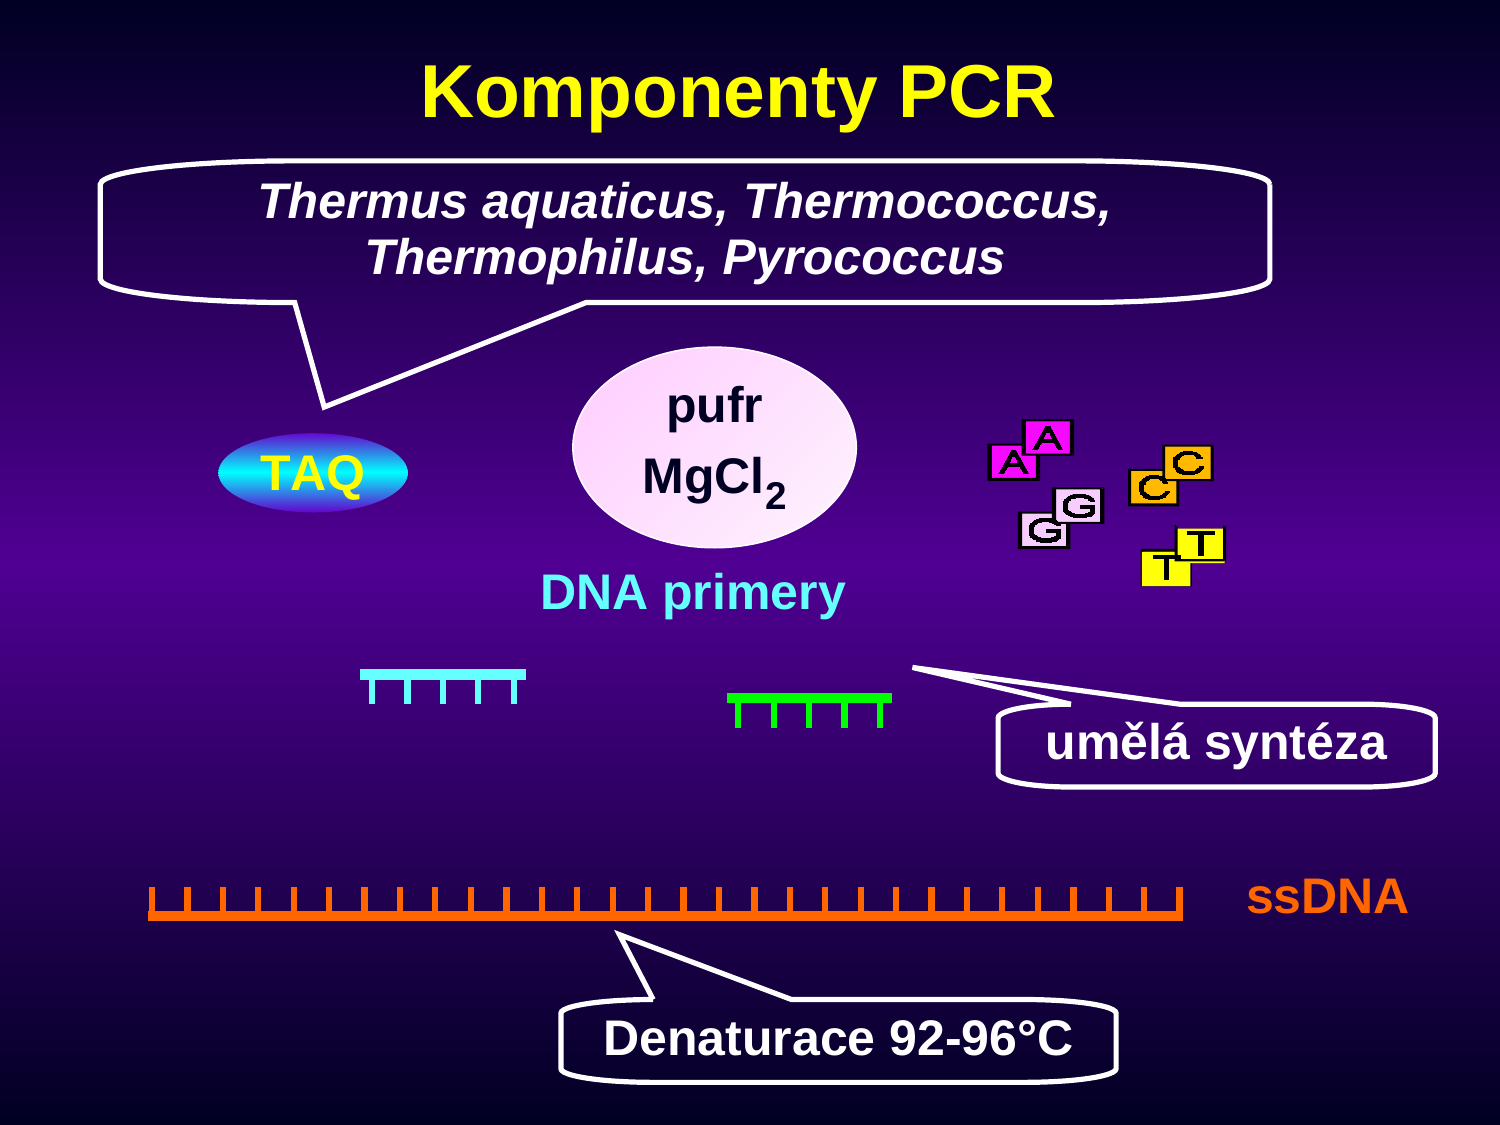

# Komponenty PCR
Thermus aquaticus, Thermococcus, Thermophilus, Pyrococcus
pufr MgCl2
TAQ
DNA primery
umělá syntéza
ssDNA
Denaturace 92-96°C